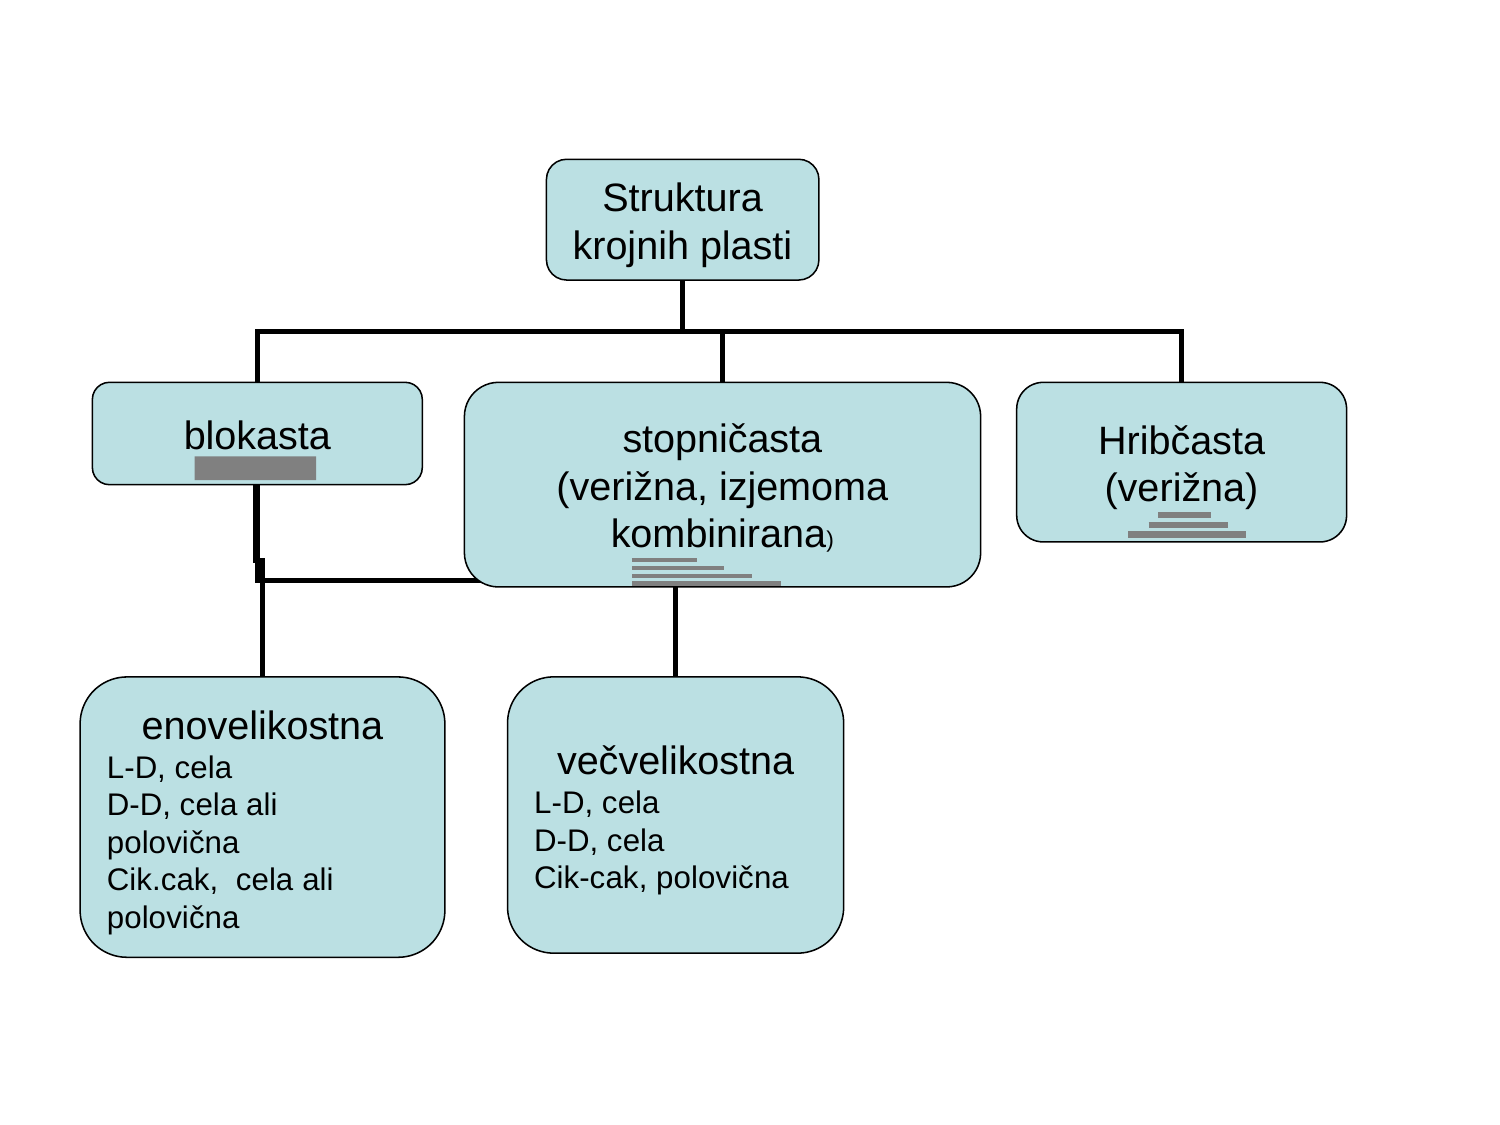

Struktura krojnih plasti
blokasta
stopničasta
(verižna, izjemoma kombinirana)
Hribčasta (verižna)
enovelikostna
L-D, cela
D-D, cela ali polovična
Cik.cak, cela ali polovična
večvelikostna
L-D, cela
D-D, cela
Cik-cak, polovična